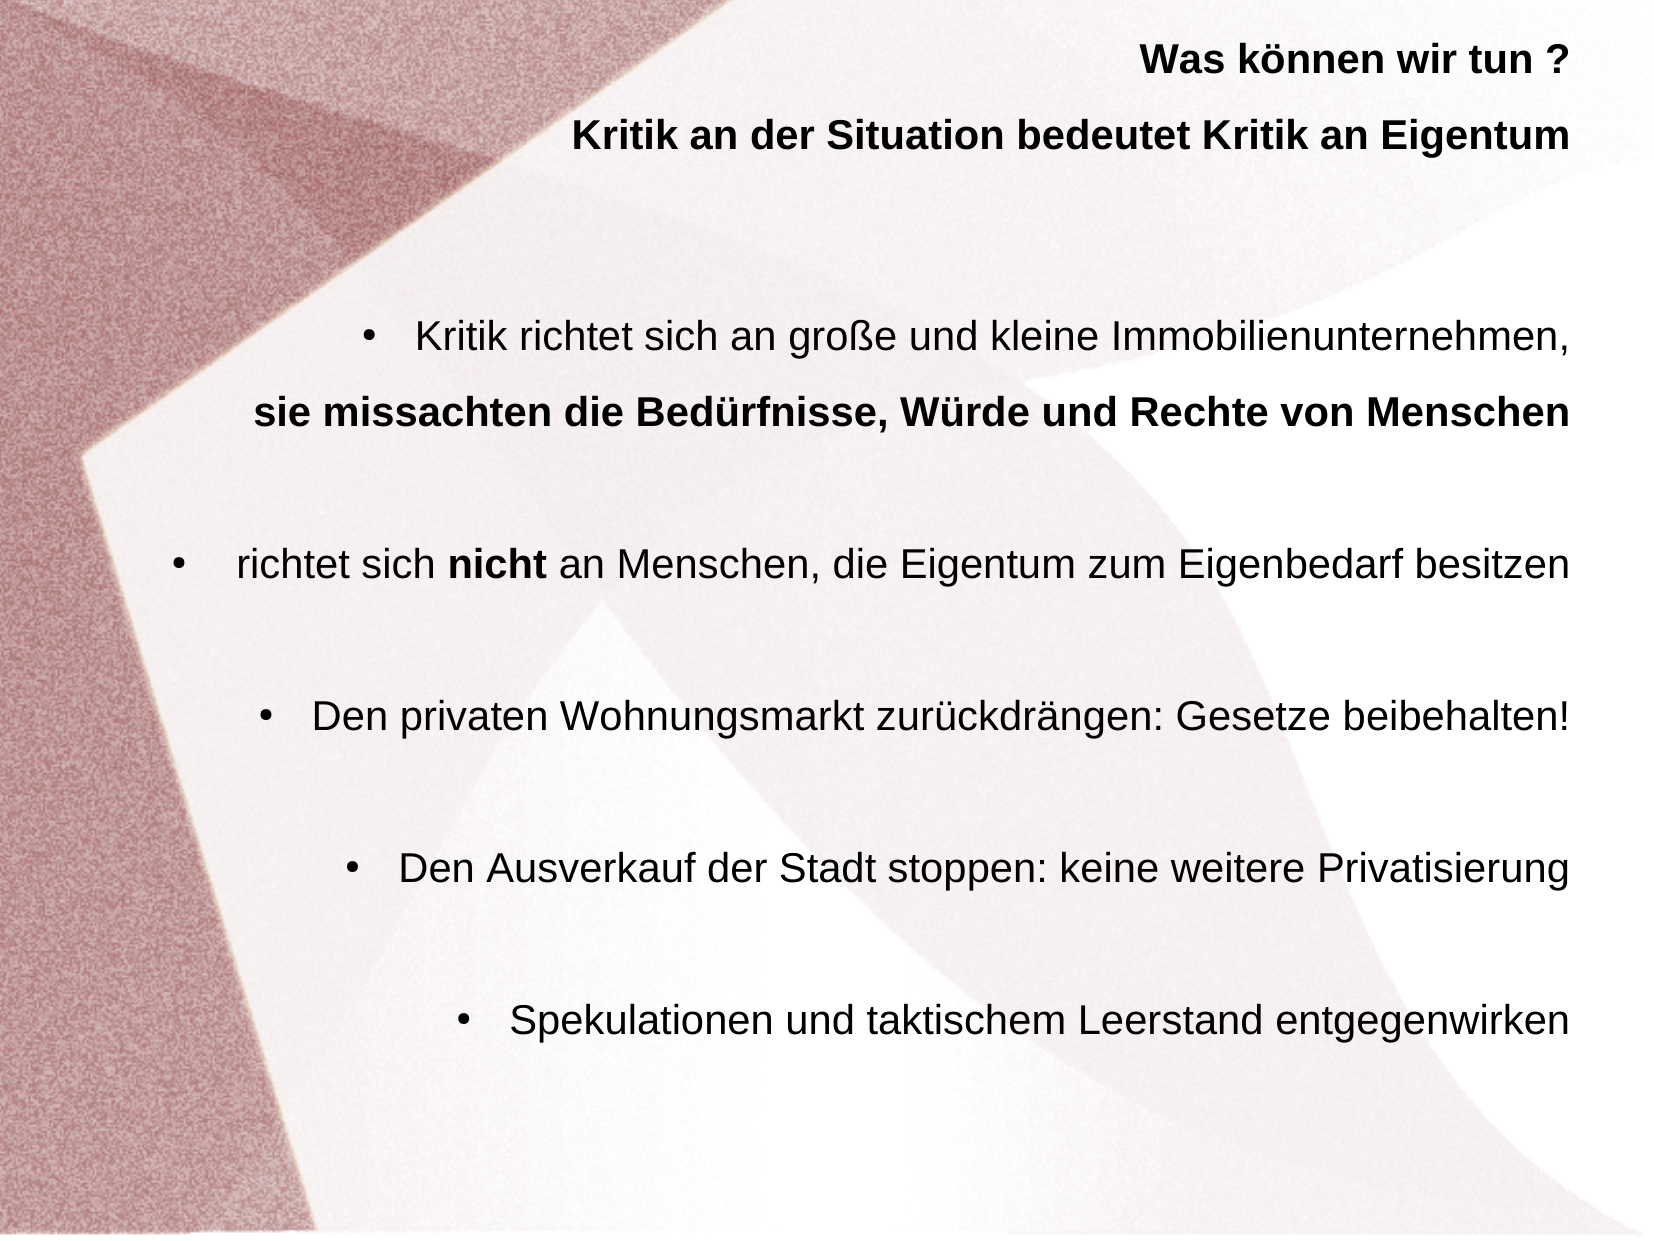

# Was können wir tun ?
 Kritik an der Situation bedeutet Kritik an Eigentum
Kritik richtet sich an große und kleine Immobilienunternehmen,
sie missachten die Bedürfnisse, Würde und Rechte von Menschen
 richtet sich nicht an Menschen, die Eigentum zum Eigenbedarf besitzen
Den privaten Wohnungsmarkt zurückdrängen: Gesetze beibehalten!
Den Ausverkauf der Stadt stoppen: keine weitere Privatisierung
Spekulationen und taktischem Leerstand entgegenwirken